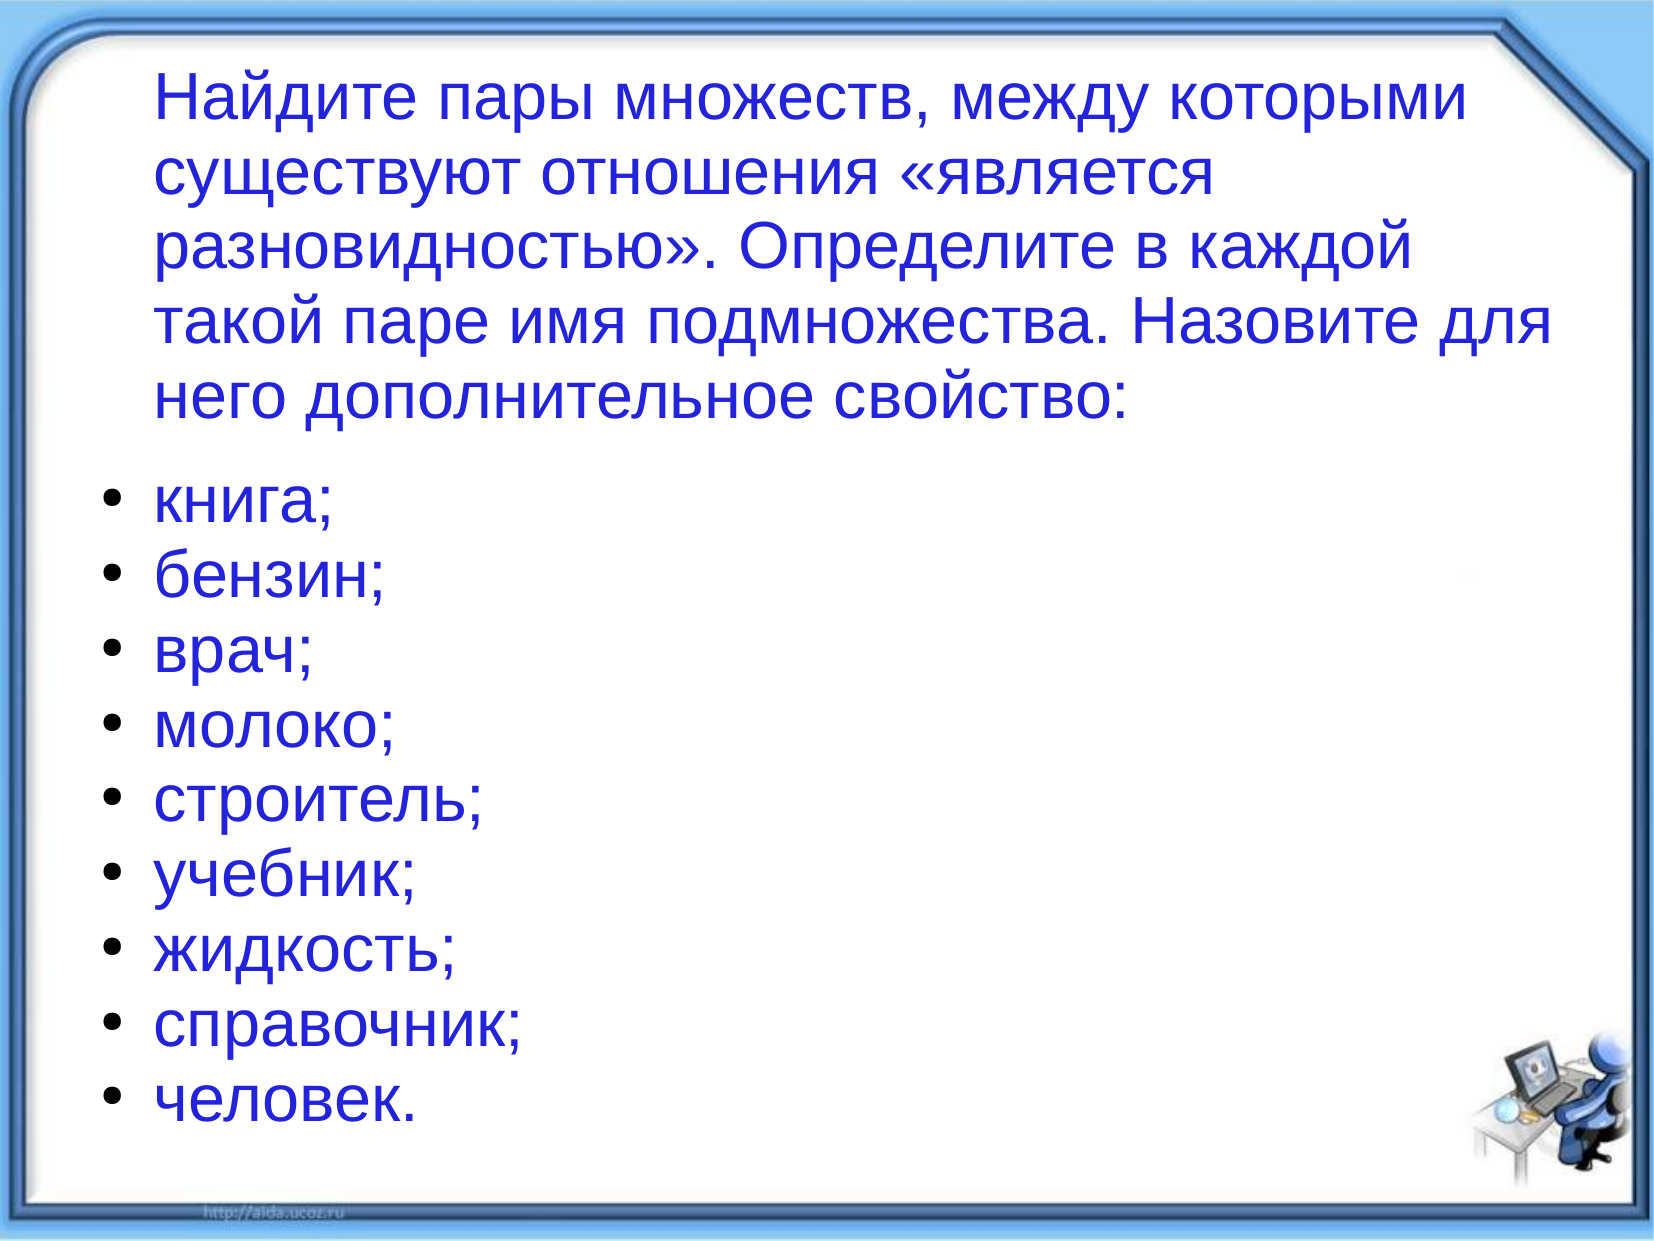

# Найдите пары множеств, между которыми существуют отношения «является разновидностью». Определите в каждой такой паре имя подмножества. Назовите для него дополнительное свойство:
книга;
бензин;
врач;
молоко;
строитель;
учебник;
жидкость;
справочник;
человек.